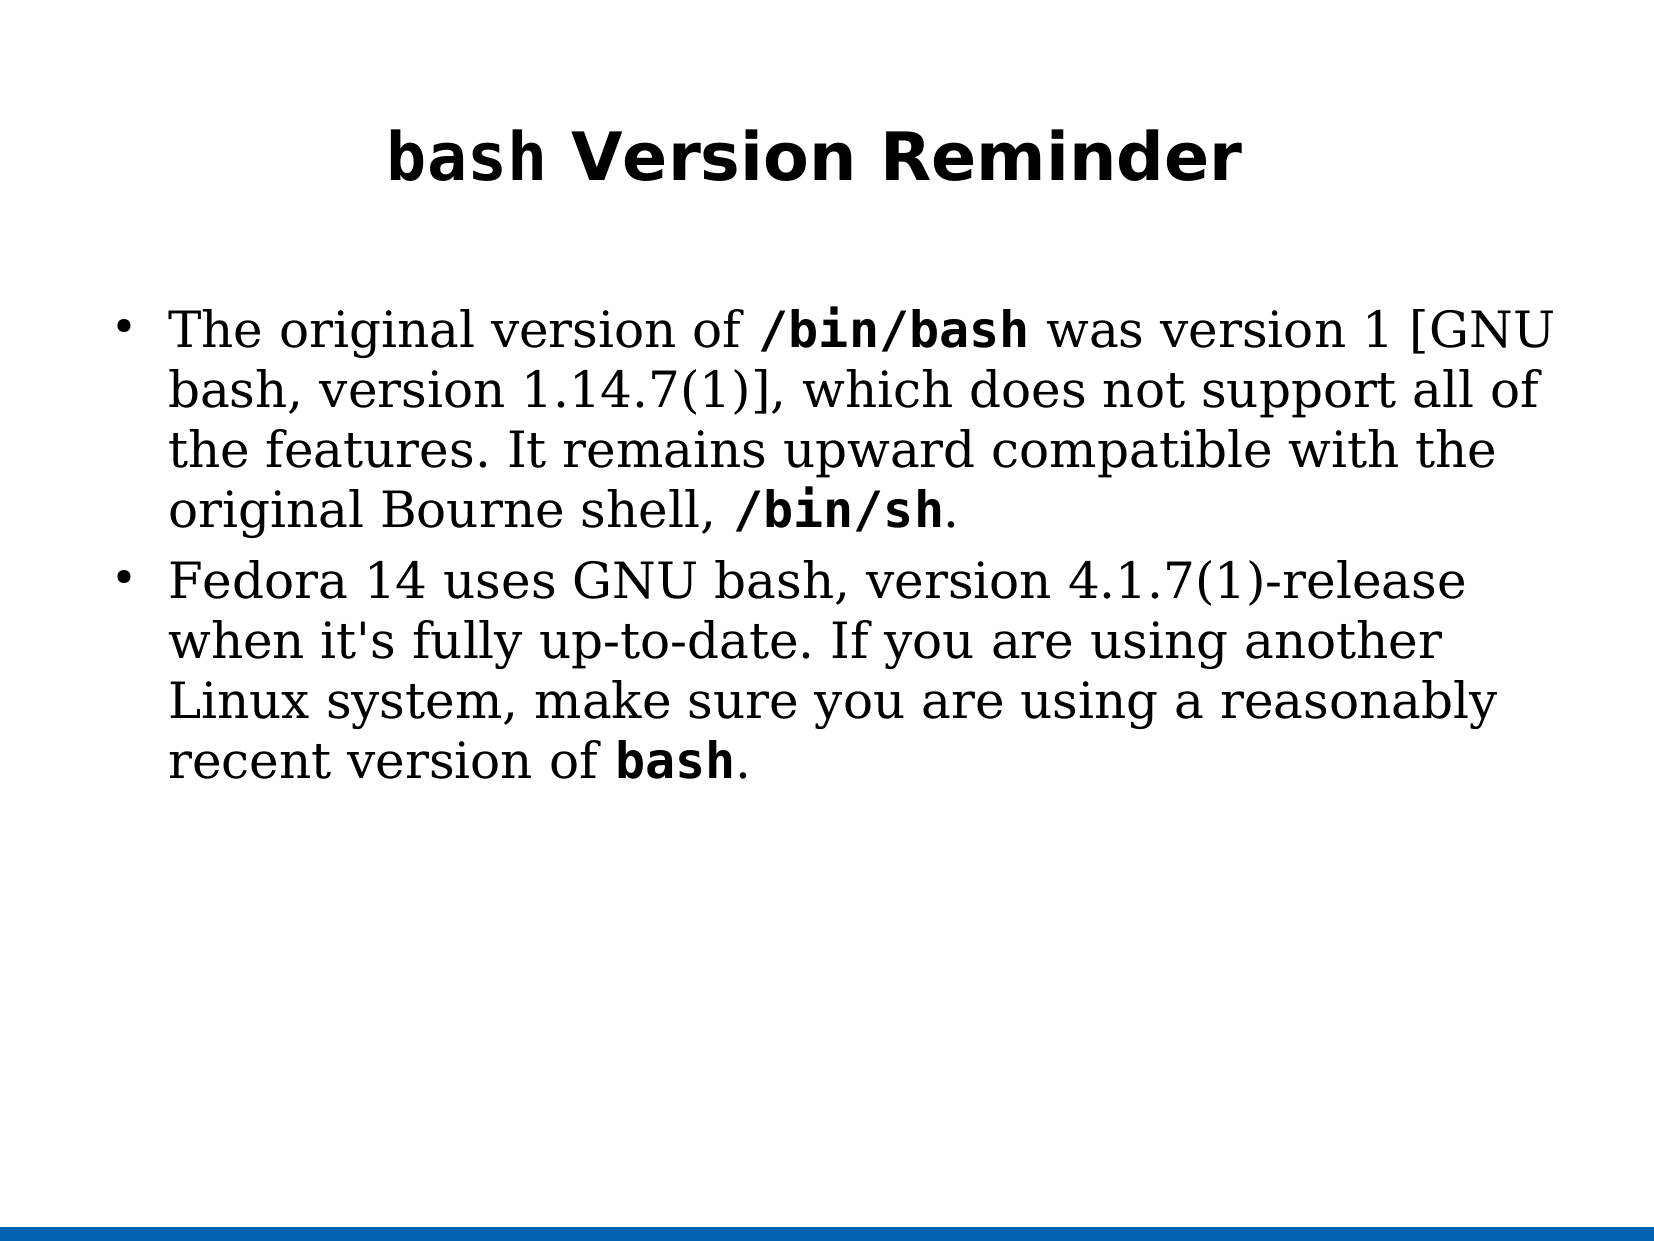

# bash Version Reminder
The original version of /bin/bash was version 1 [GNU bash, version 1.14.7(1)], which does not support all of the features. It remains upward compatible with the original Bourne shell, /bin/sh.
Fedora 14 uses GNU bash, version 4.1.7(1)-release when it's fully up-to-date. If you are using another Linux system, make sure you are using a reasonably recent version of bash.